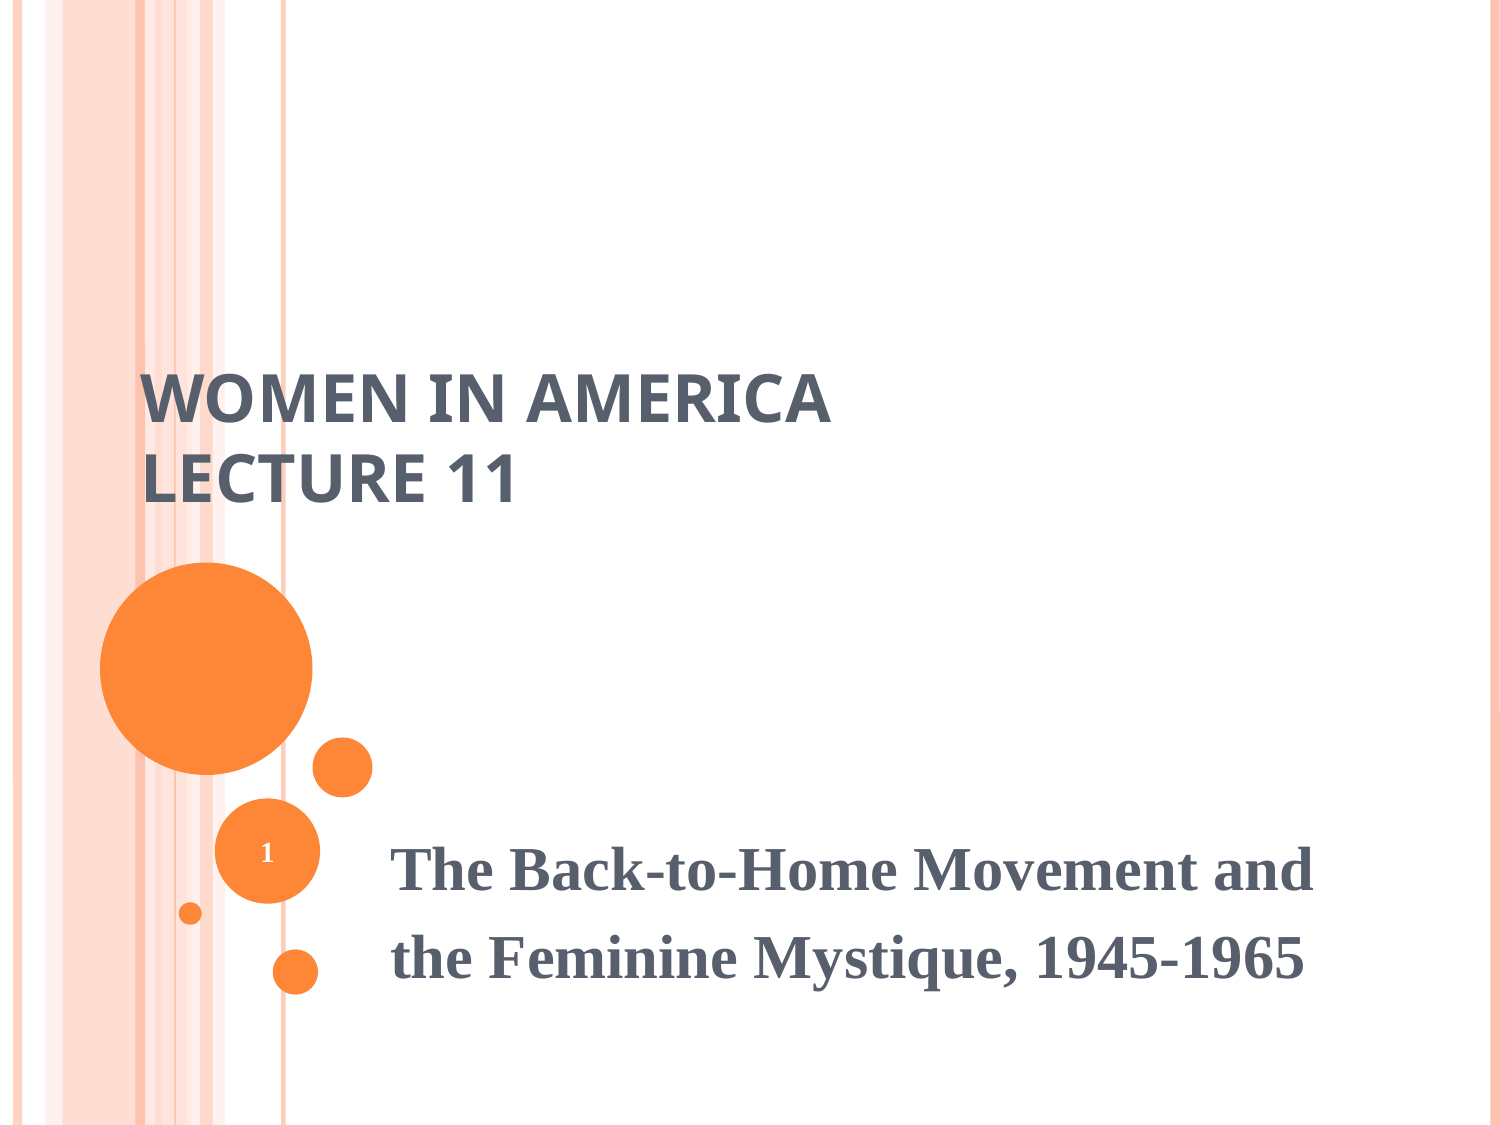

# Women in America Lecture 11
The Back-to-Home Movement and
the Feminine Mystique, 1945-1965